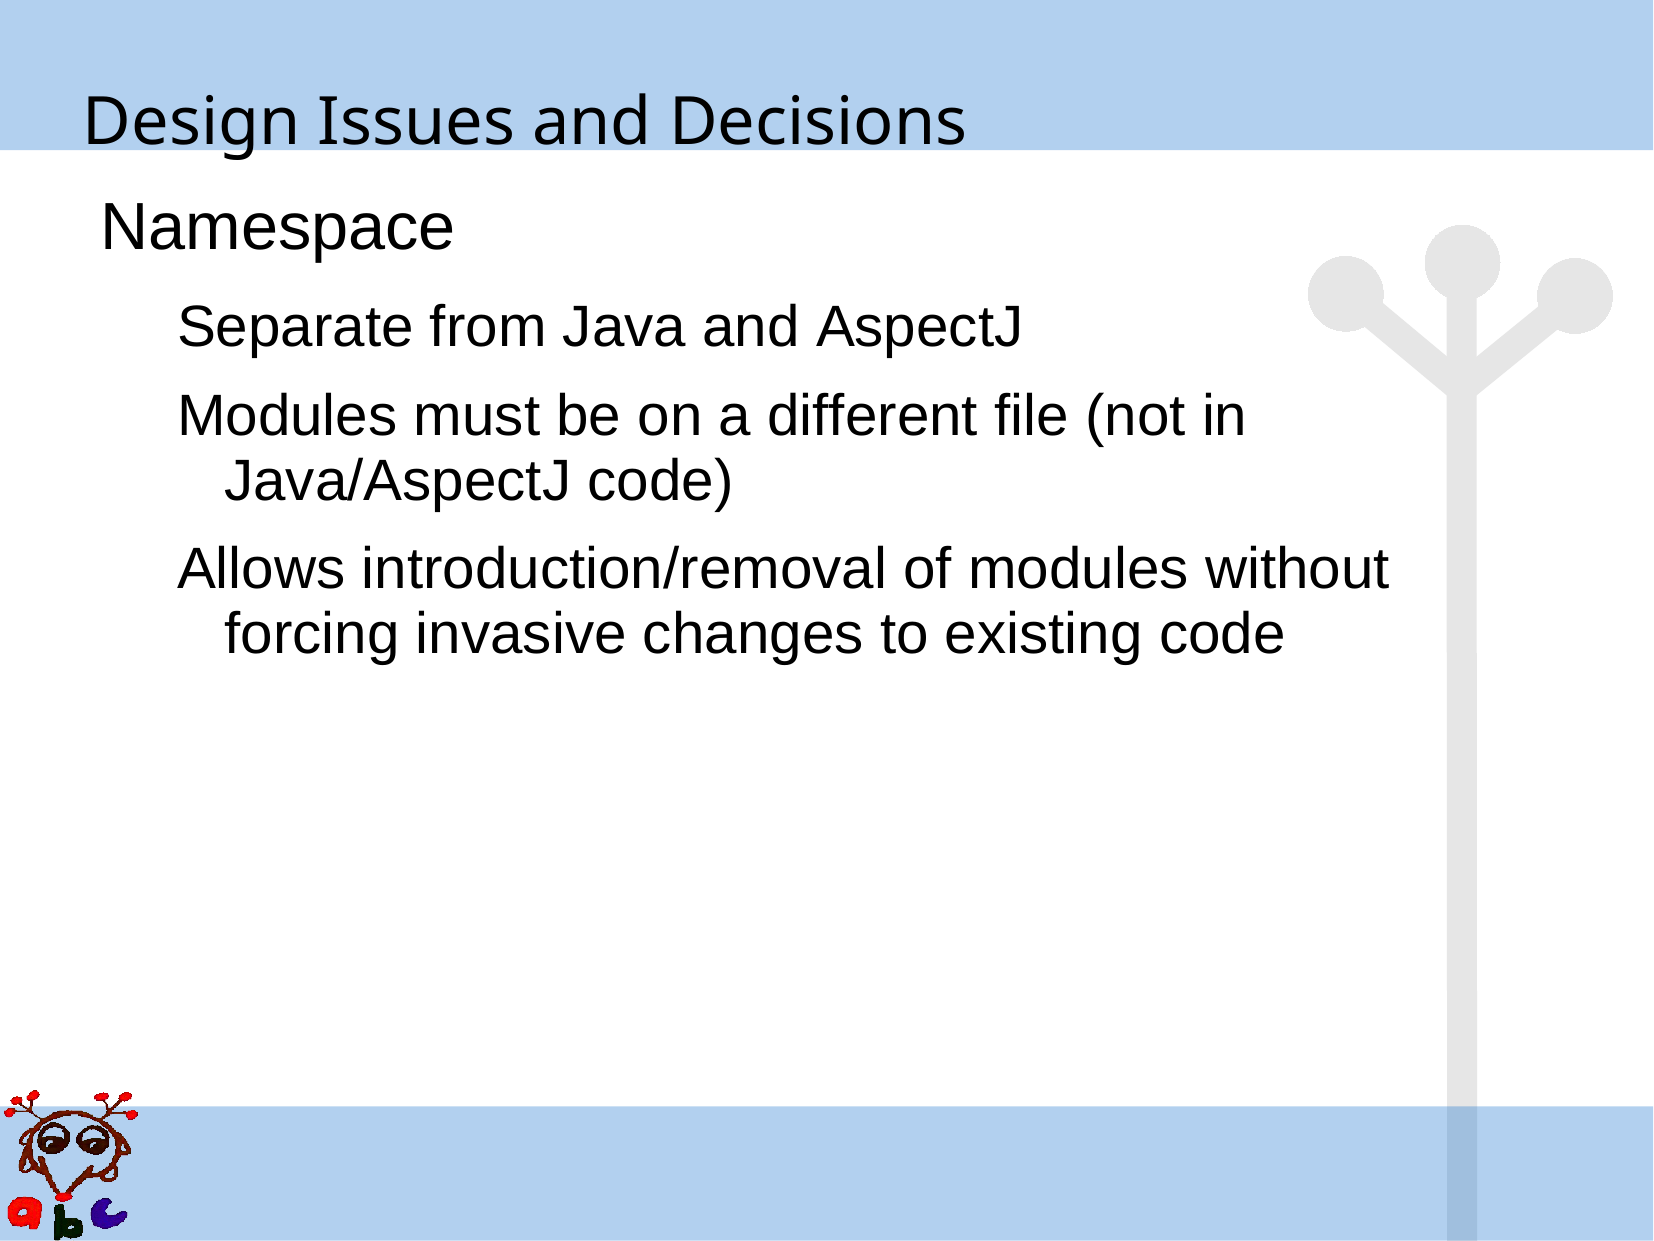

# Design Issues and Decisions
Namespace
Separate from Java and AspectJ
Modules must be on a different file (not in Java/AspectJ code)
Allows introduction/removal of modules without forcing invasive changes to existing code